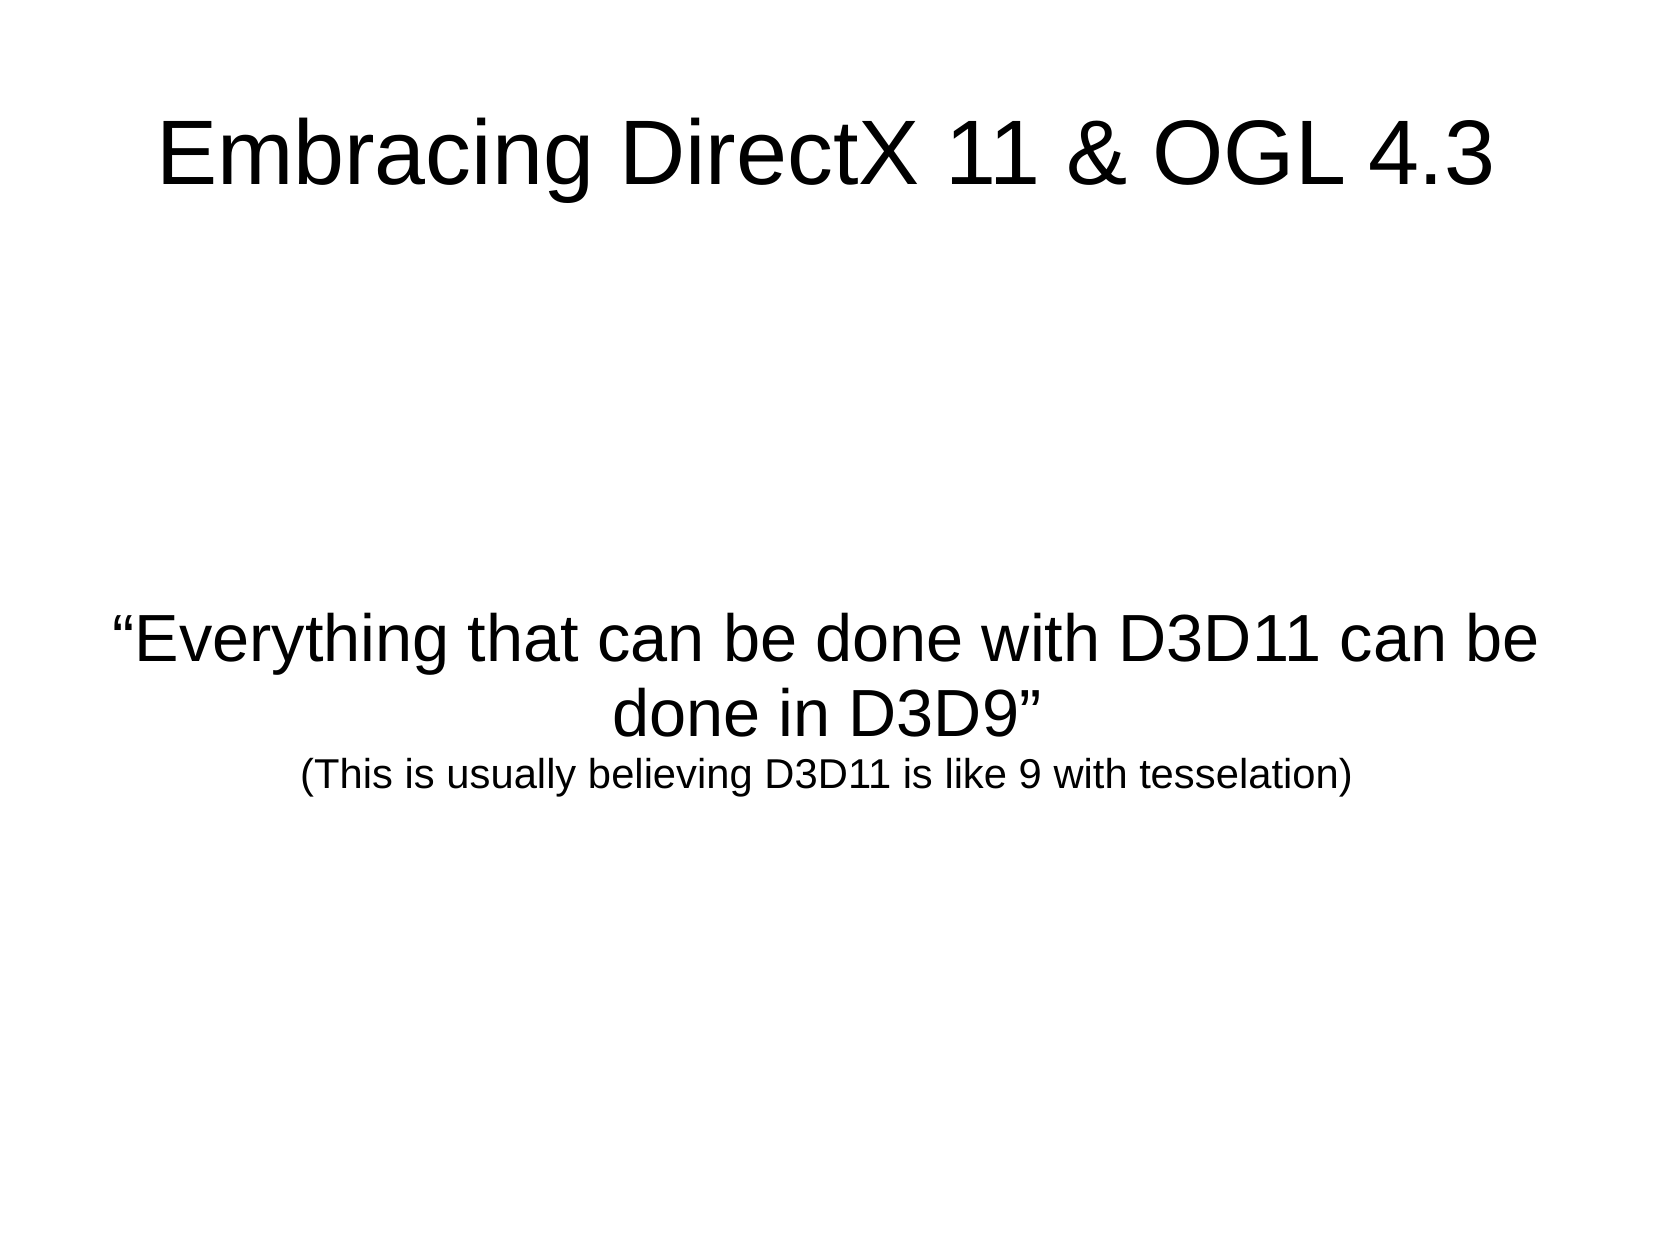

# Embracing DirectX 11 & OGL 4.3
“Everything that can be done with D3D11 can be done in D3D9”
(This is usually believing D3D11 is like 9 with tesselation)